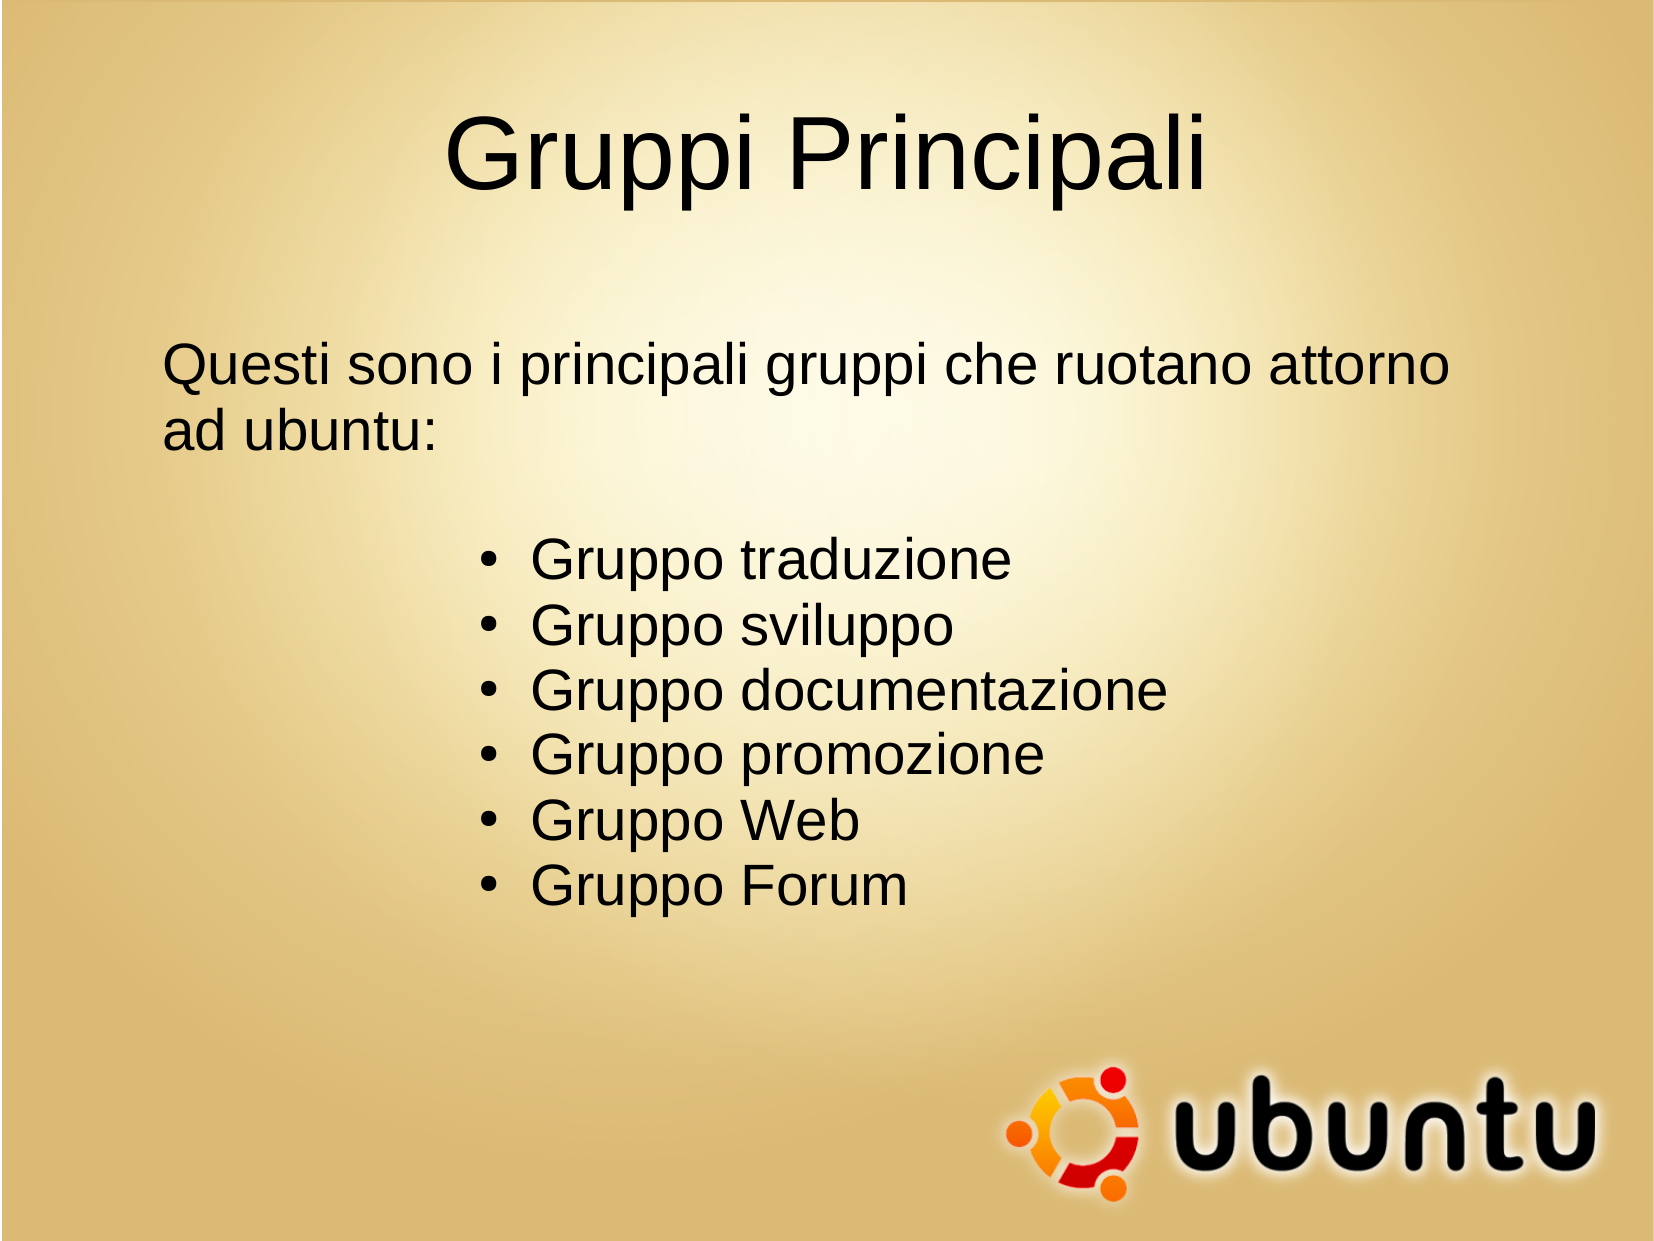

# Gruppi Principali
Questi sono i principali gruppi che ruotano attorno ad ubuntu:
 Gruppo traduzione
 Gruppo sviluppo
 Gruppo documentazione
 Gruppo promozione
 Gruppo Web
 Gruppo Forum